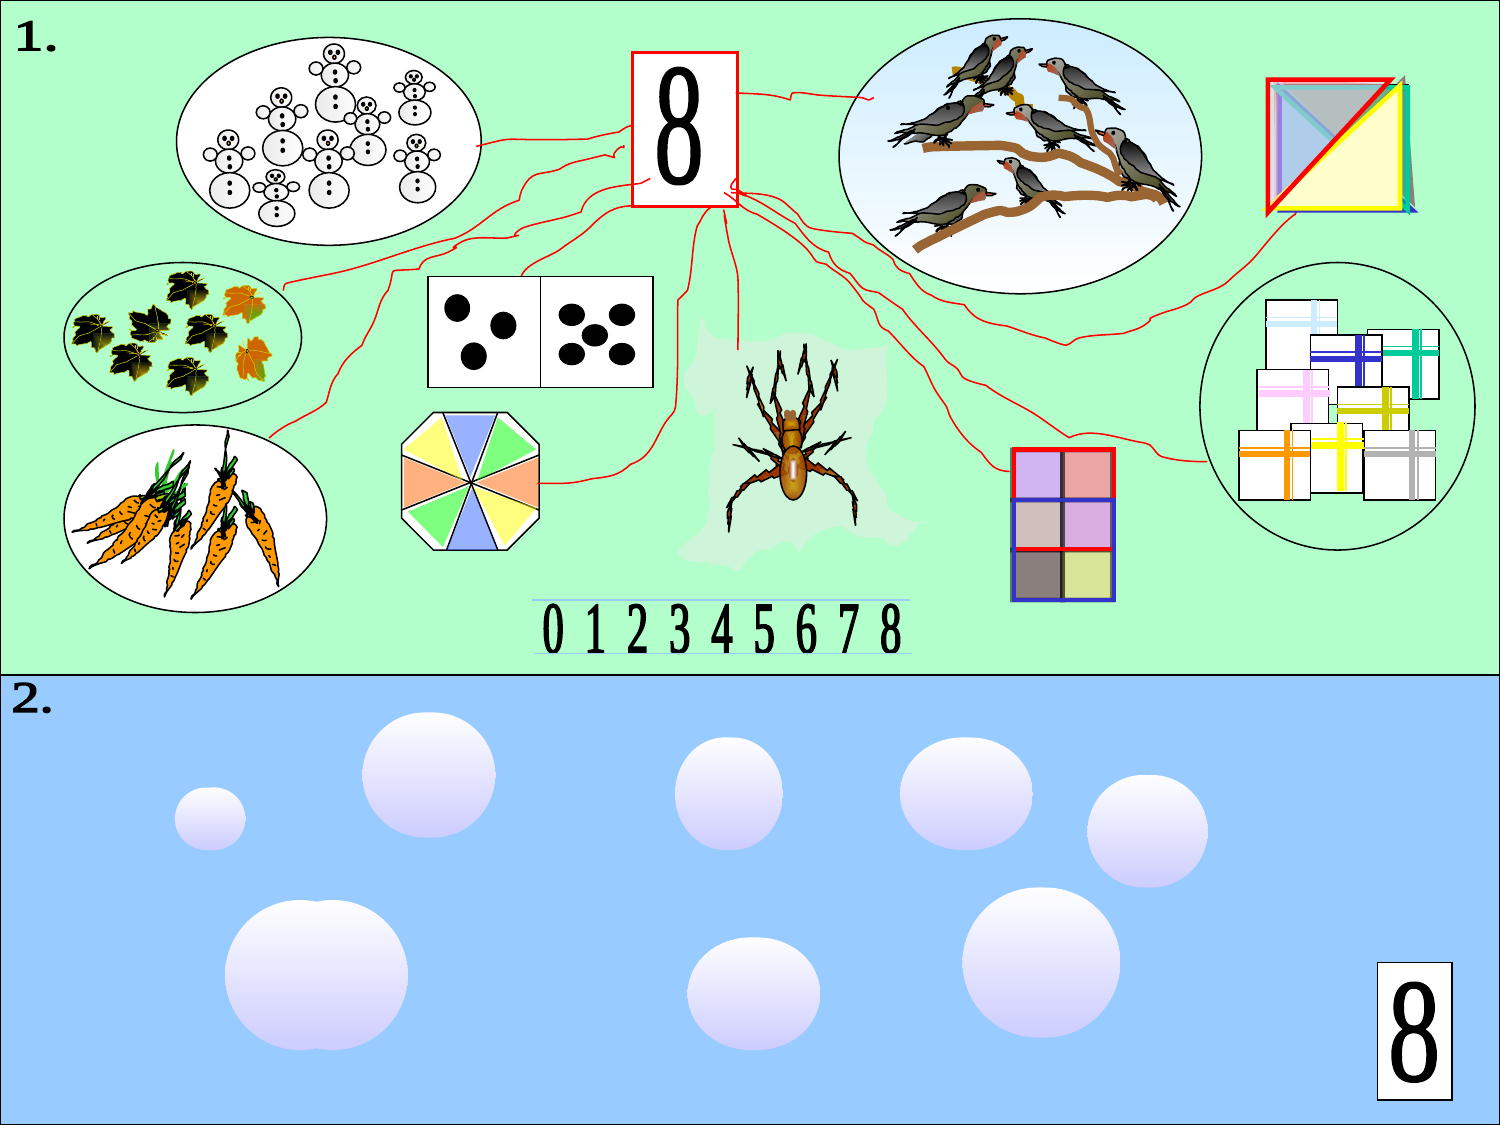

# 1. Číslo 8
1.
8
0 1 2 3 4 5 6 7 8
2.
8